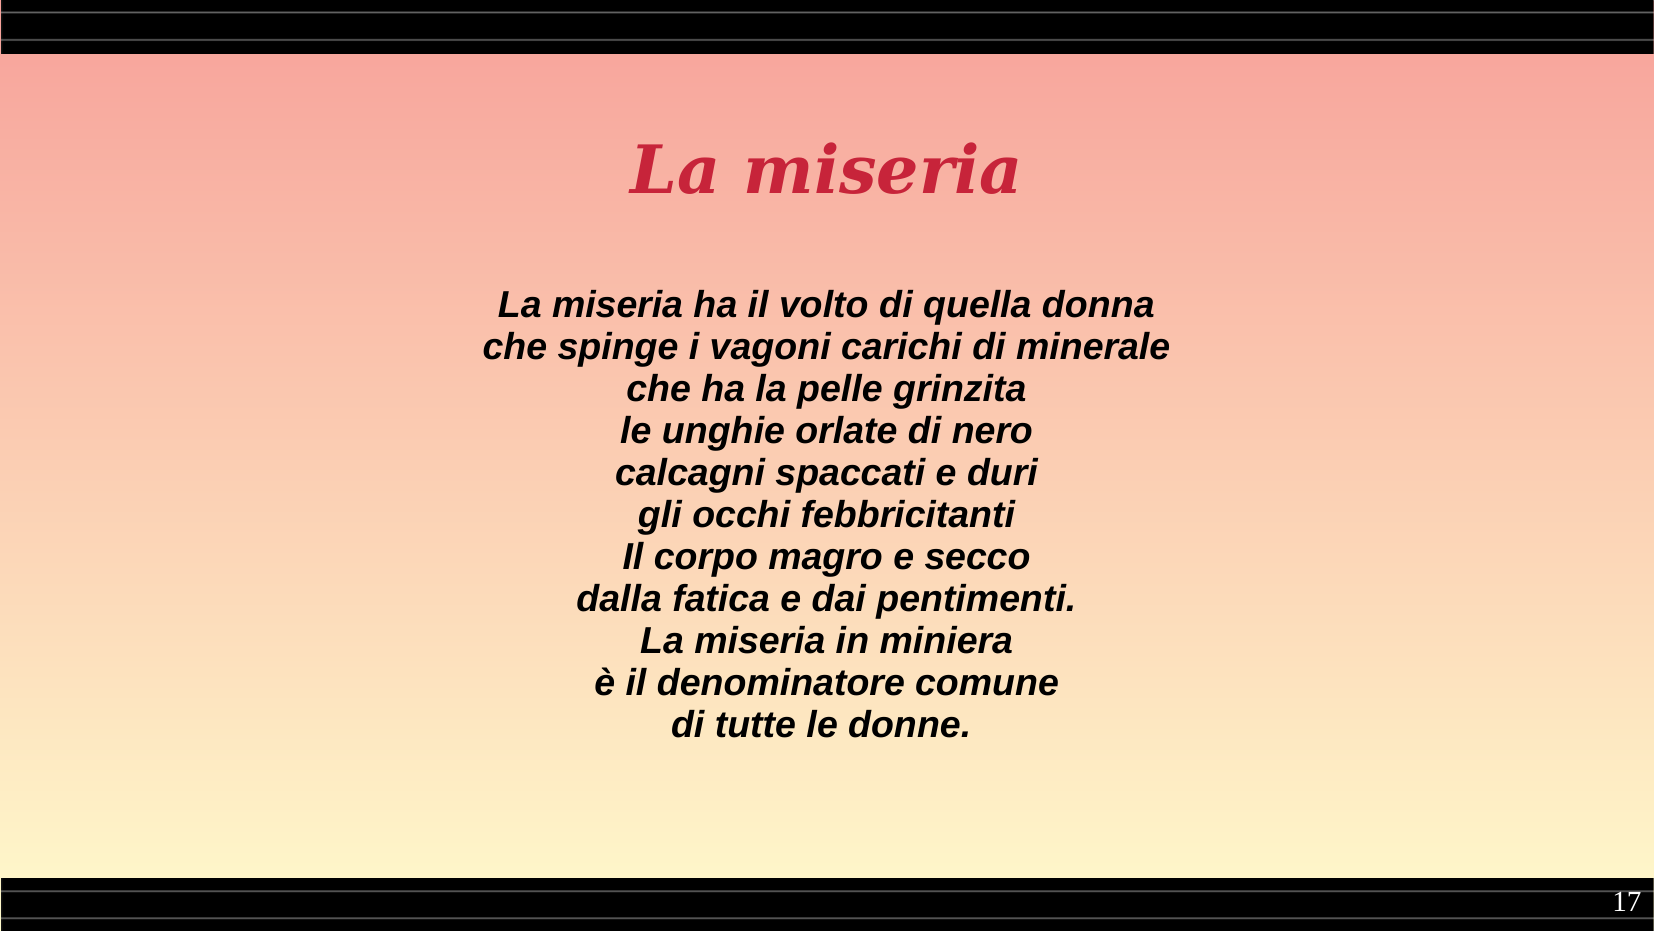

# La miseria
La miseria ha il volto di quella donna
che spinge i vagoni carichi di minerale
che ha la pelle grinzita
le unghie orlate di nero
calcagni spaccati e duri
gli occhi febbricitanti
Il corpo magro e secco
dalla fatica e dai pentimenti.
La miseria in miniera
è il denominatore comune
di tutte le donne.